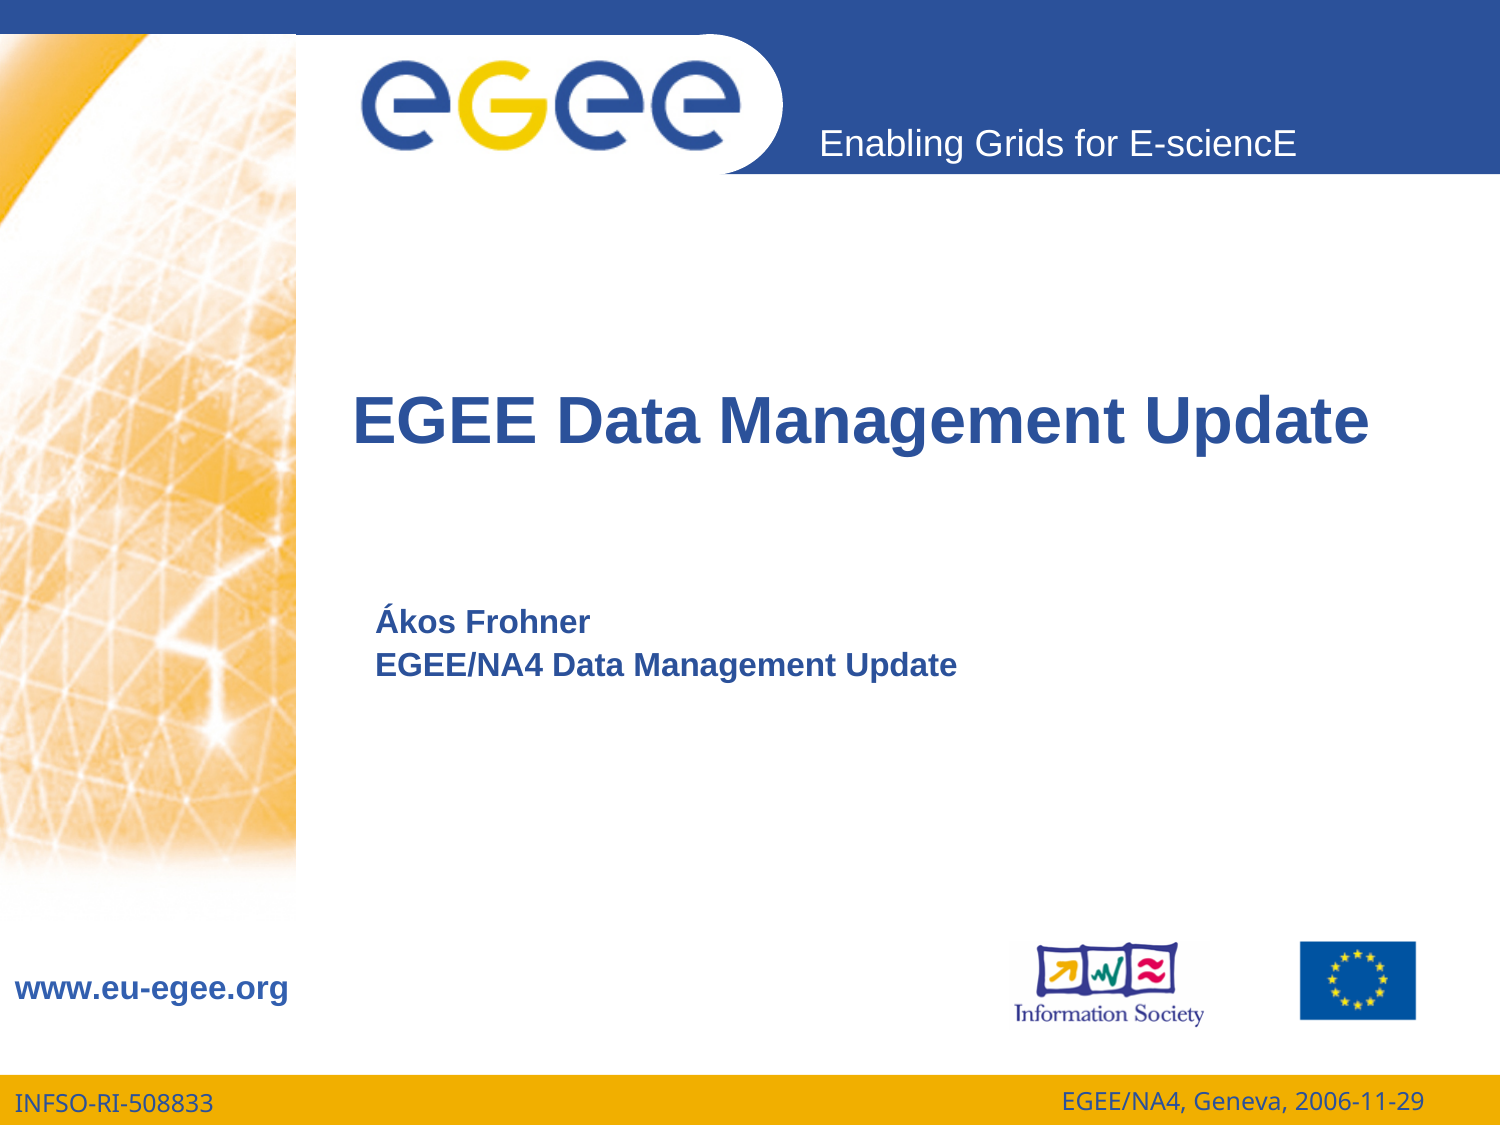

# Ákos Frohner
EGEE/NA4 Data Management Update
EGEE Data Management Update